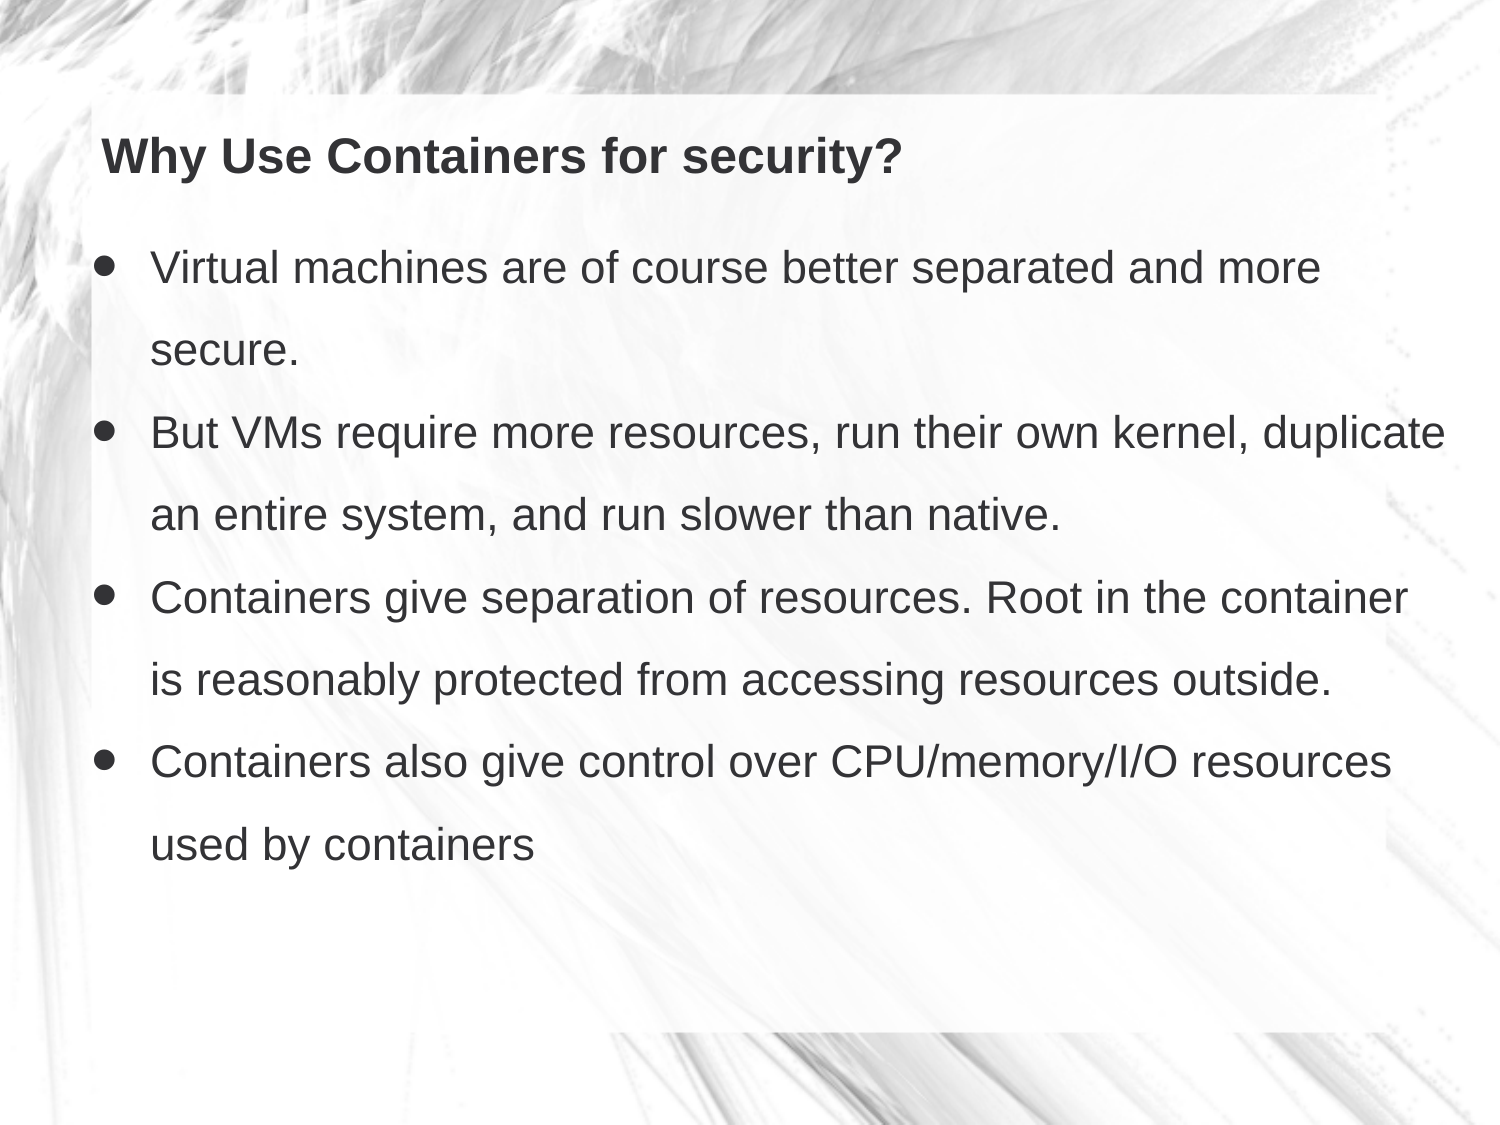

# Why Use Containers for security?
Virtual machines are of course better separated and more secure.
But VMs require more resources, run their own kernel, duplicate an entire system, and run slower than native.
Containers give separation of resources. Root in the container is reasonably protected from accessing resources outside.
Containers also give control over CPU/memory/I/O resources used by containers